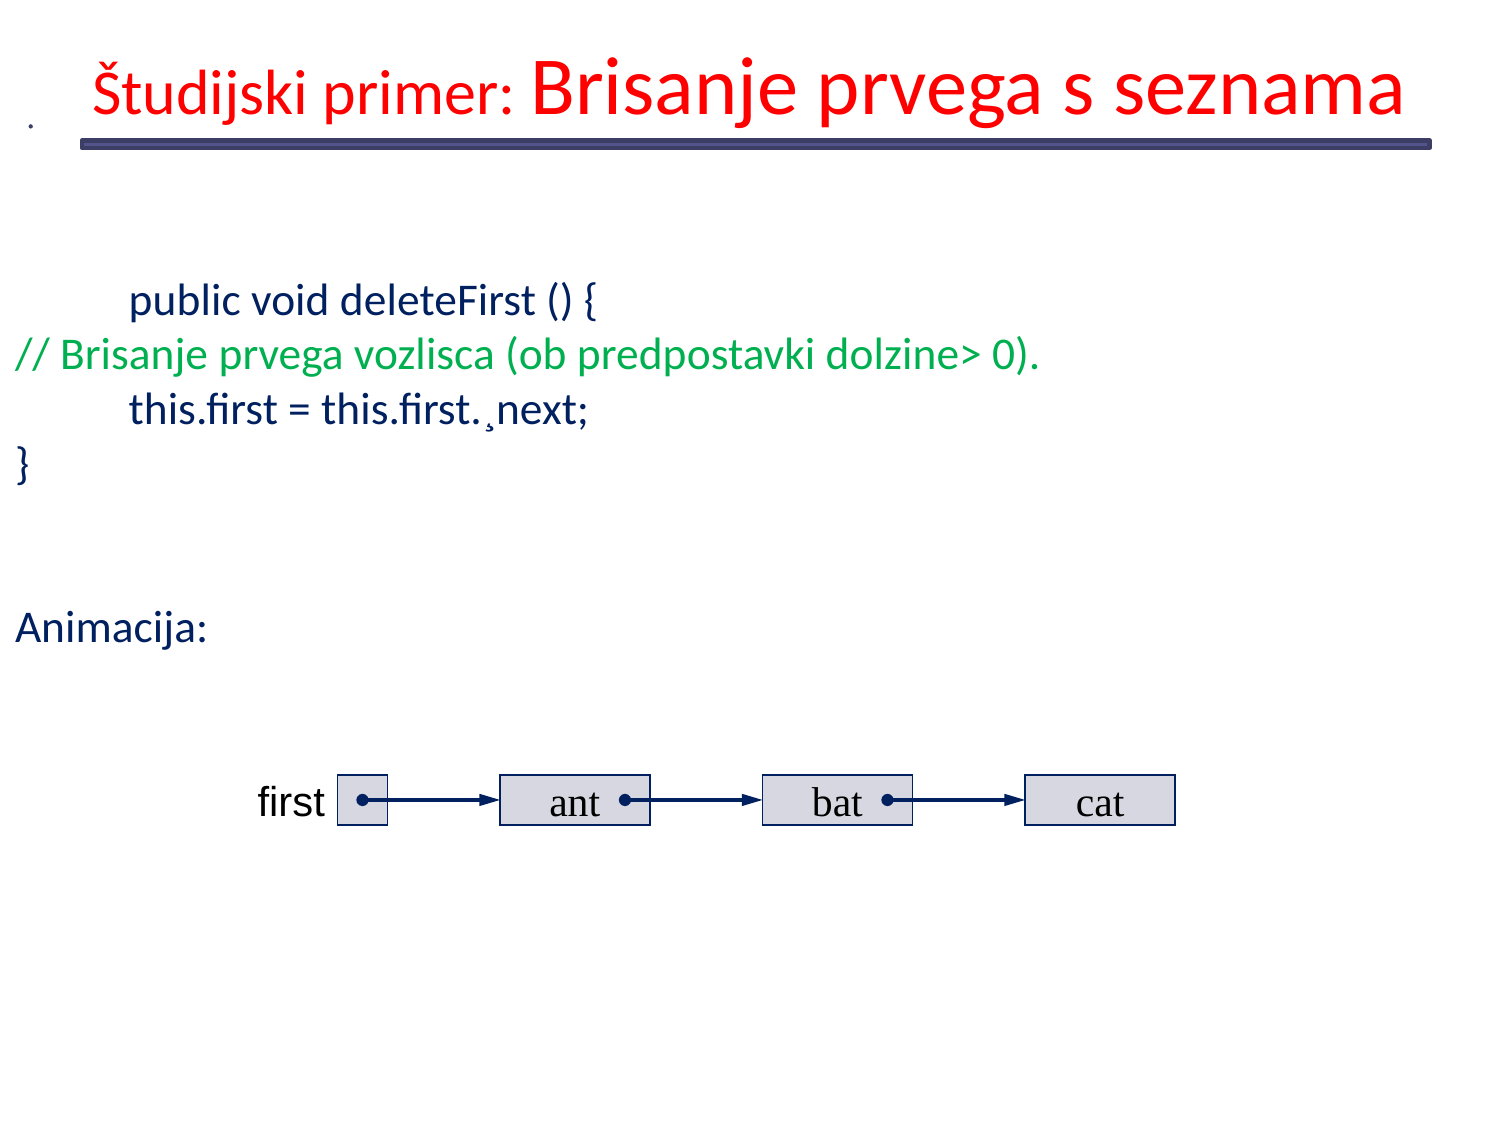

# Študijski primer: Brisanje prvega s seznama
	public void deleteFirst () {
// Brisanje prvega vozlisca (ob predpostavki dolzine> 0).
	this.first = this.first.¸next;
}
Animacija:
first
ant
bat
cat
first
ant
bat
cat